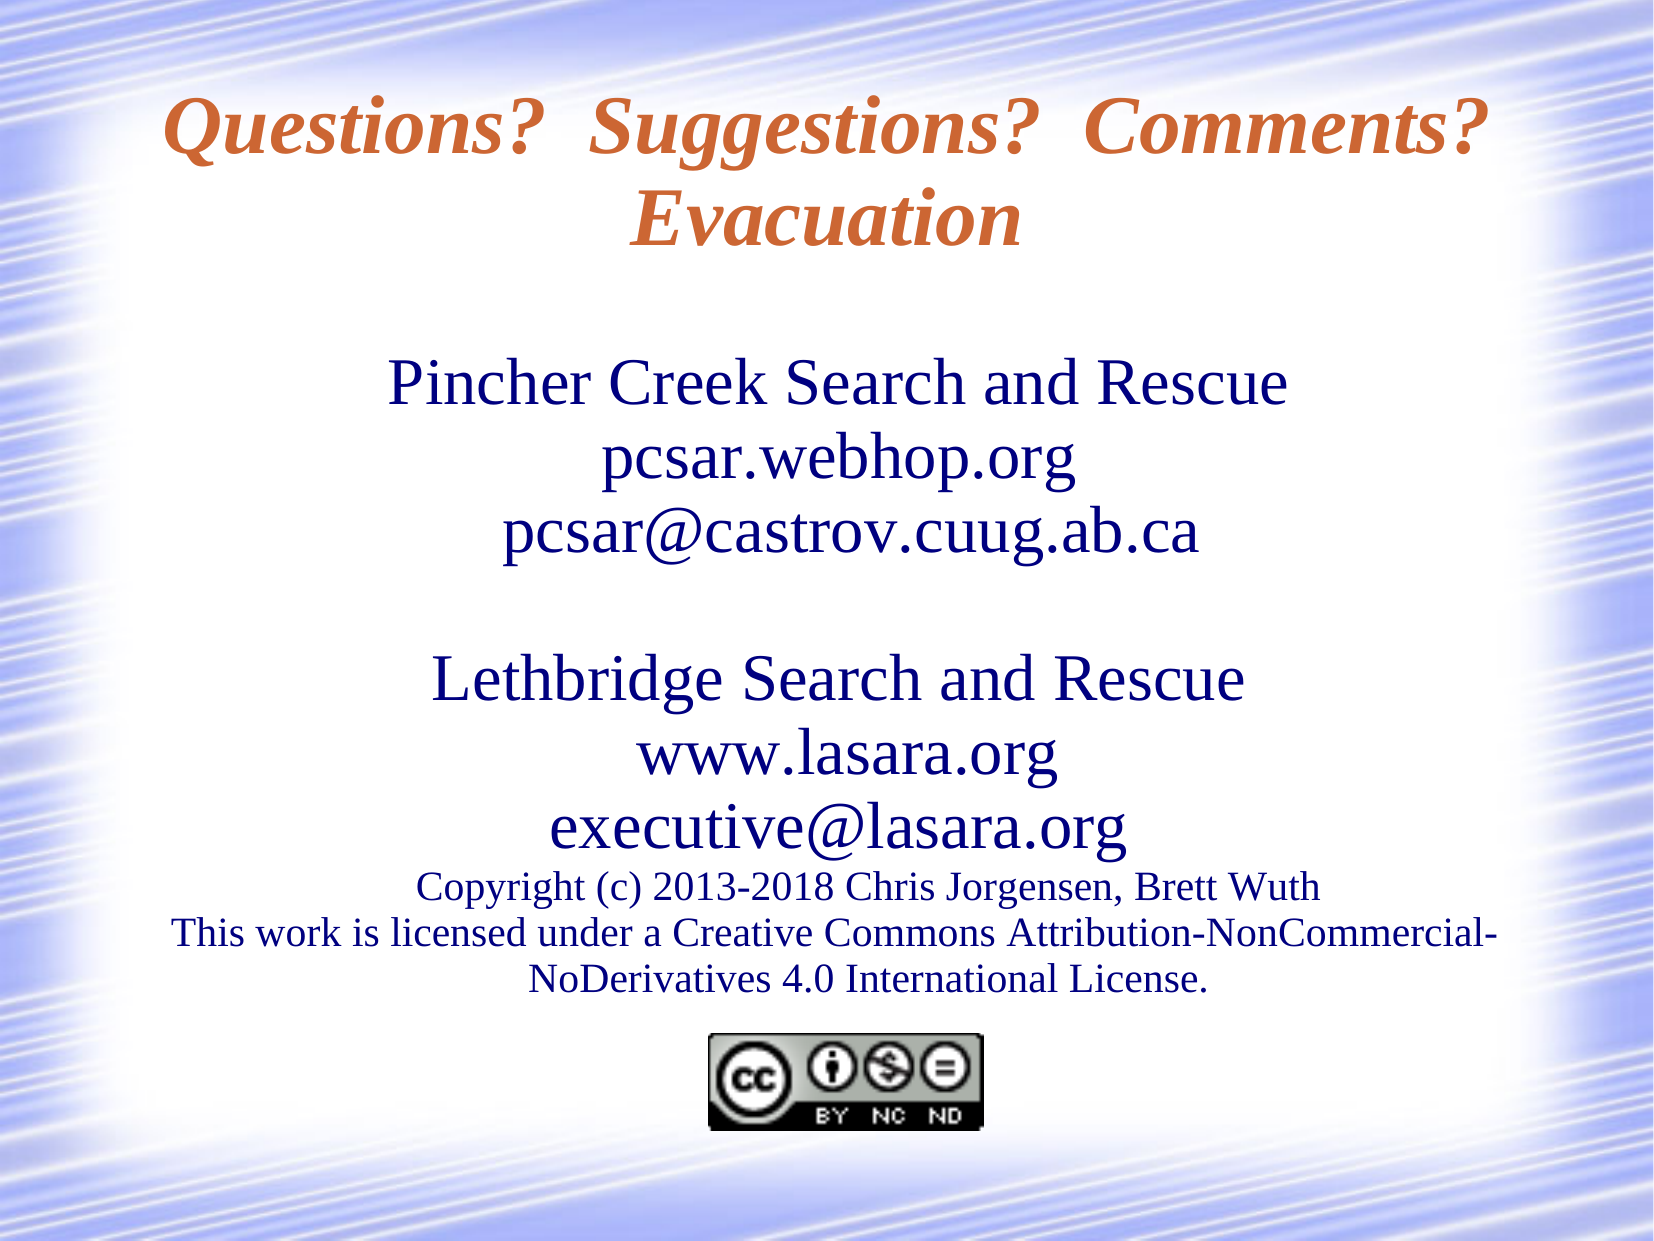

# Questions? Suggestions? Comments? Evacuation
Pincher Creek Search and Rescue
pcsar.webhop.org
pcsar@castrov.cuug.ab.ca
Lethbridge Search and Rescue
 www.lasara.org
executive@lasara.org
Copyright (c) 2013-2018 Chris Jorgensen, Brett Wuth
This work is licensed under a Creative Commons Attribution-NonCommercial-NoDerivatives 4.0 International License.